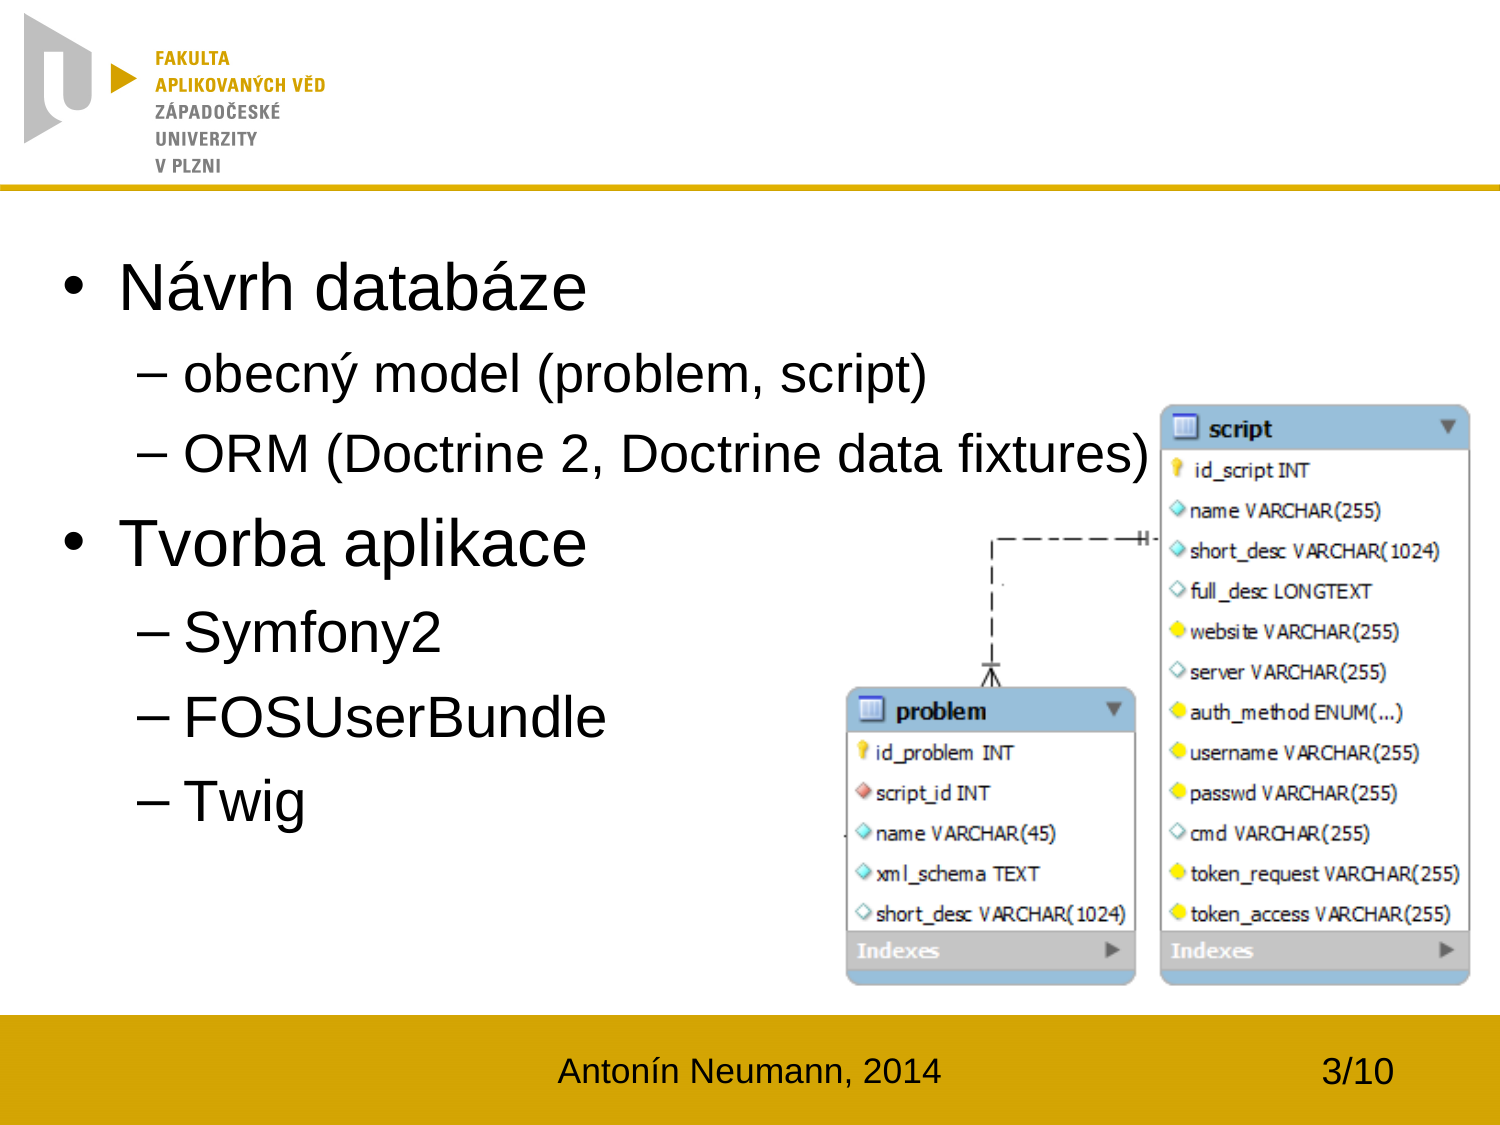

#
Návrh databáze
obecný model (problem, script)
ORM (Doctrine 2, Doctrine data fixtures)
Tvorba aplikace
Symfony2
FOSUserBundle
Twig
Antonín Neumann, 2014